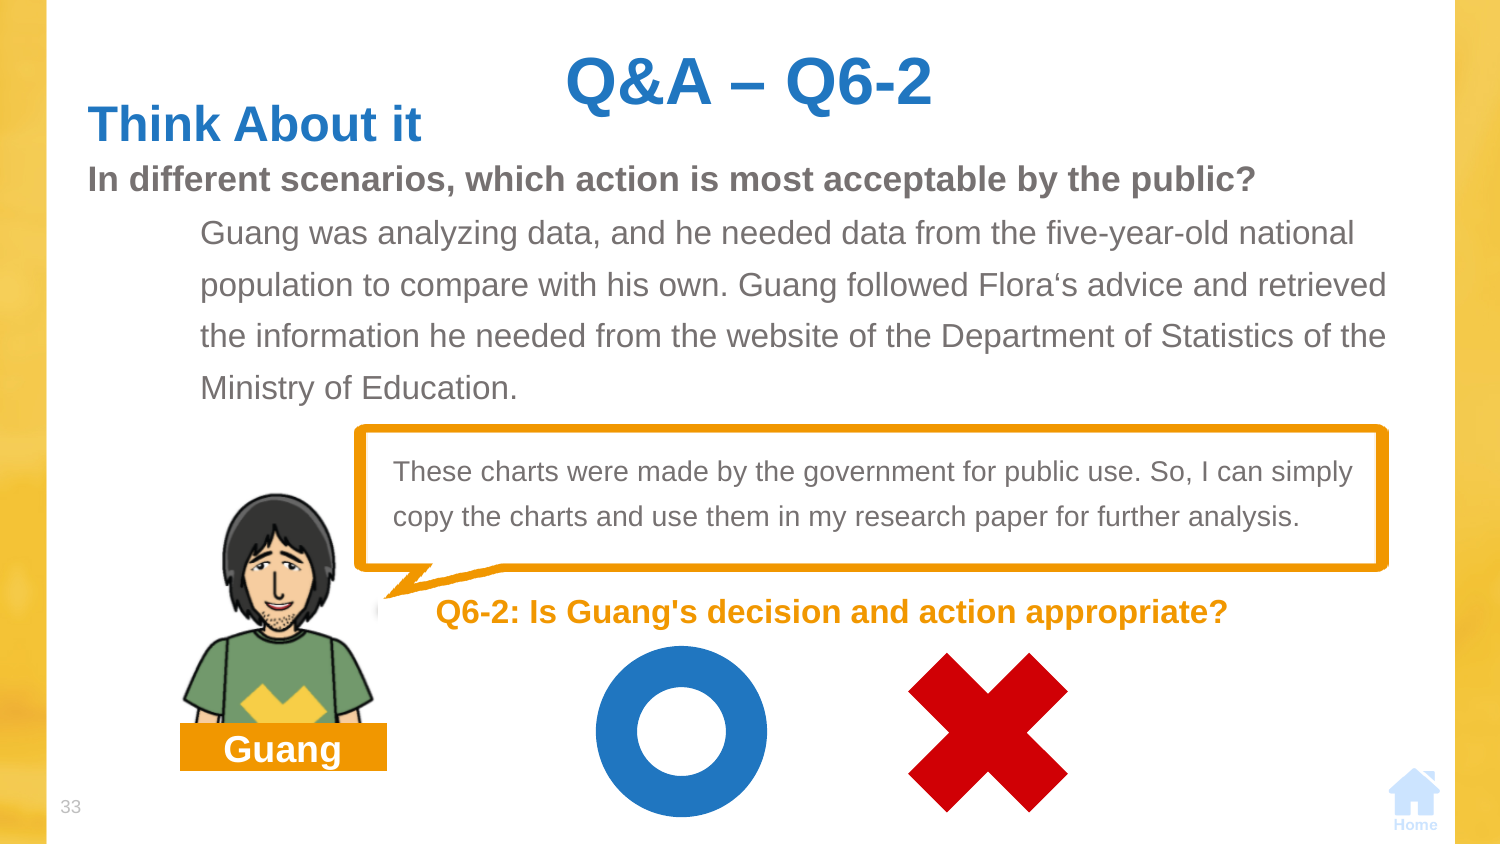

# Q&A – Q6-2
Think About it
In different scenarios, which action is most acceptable by the public?
Guang was analyzing data, and he needed data from the five-year-old national population to compare with his own. Guang followed Flora‘s advice and retrieved the information he needed from the website of the Department of Statistics of the Ministry of Education.
These charts were made by the government for public use. So, I can simply copy the charts and use them in my research paper for further analysis.
Q6-2: Is Guang's decision and action appropriate?
Guang
32